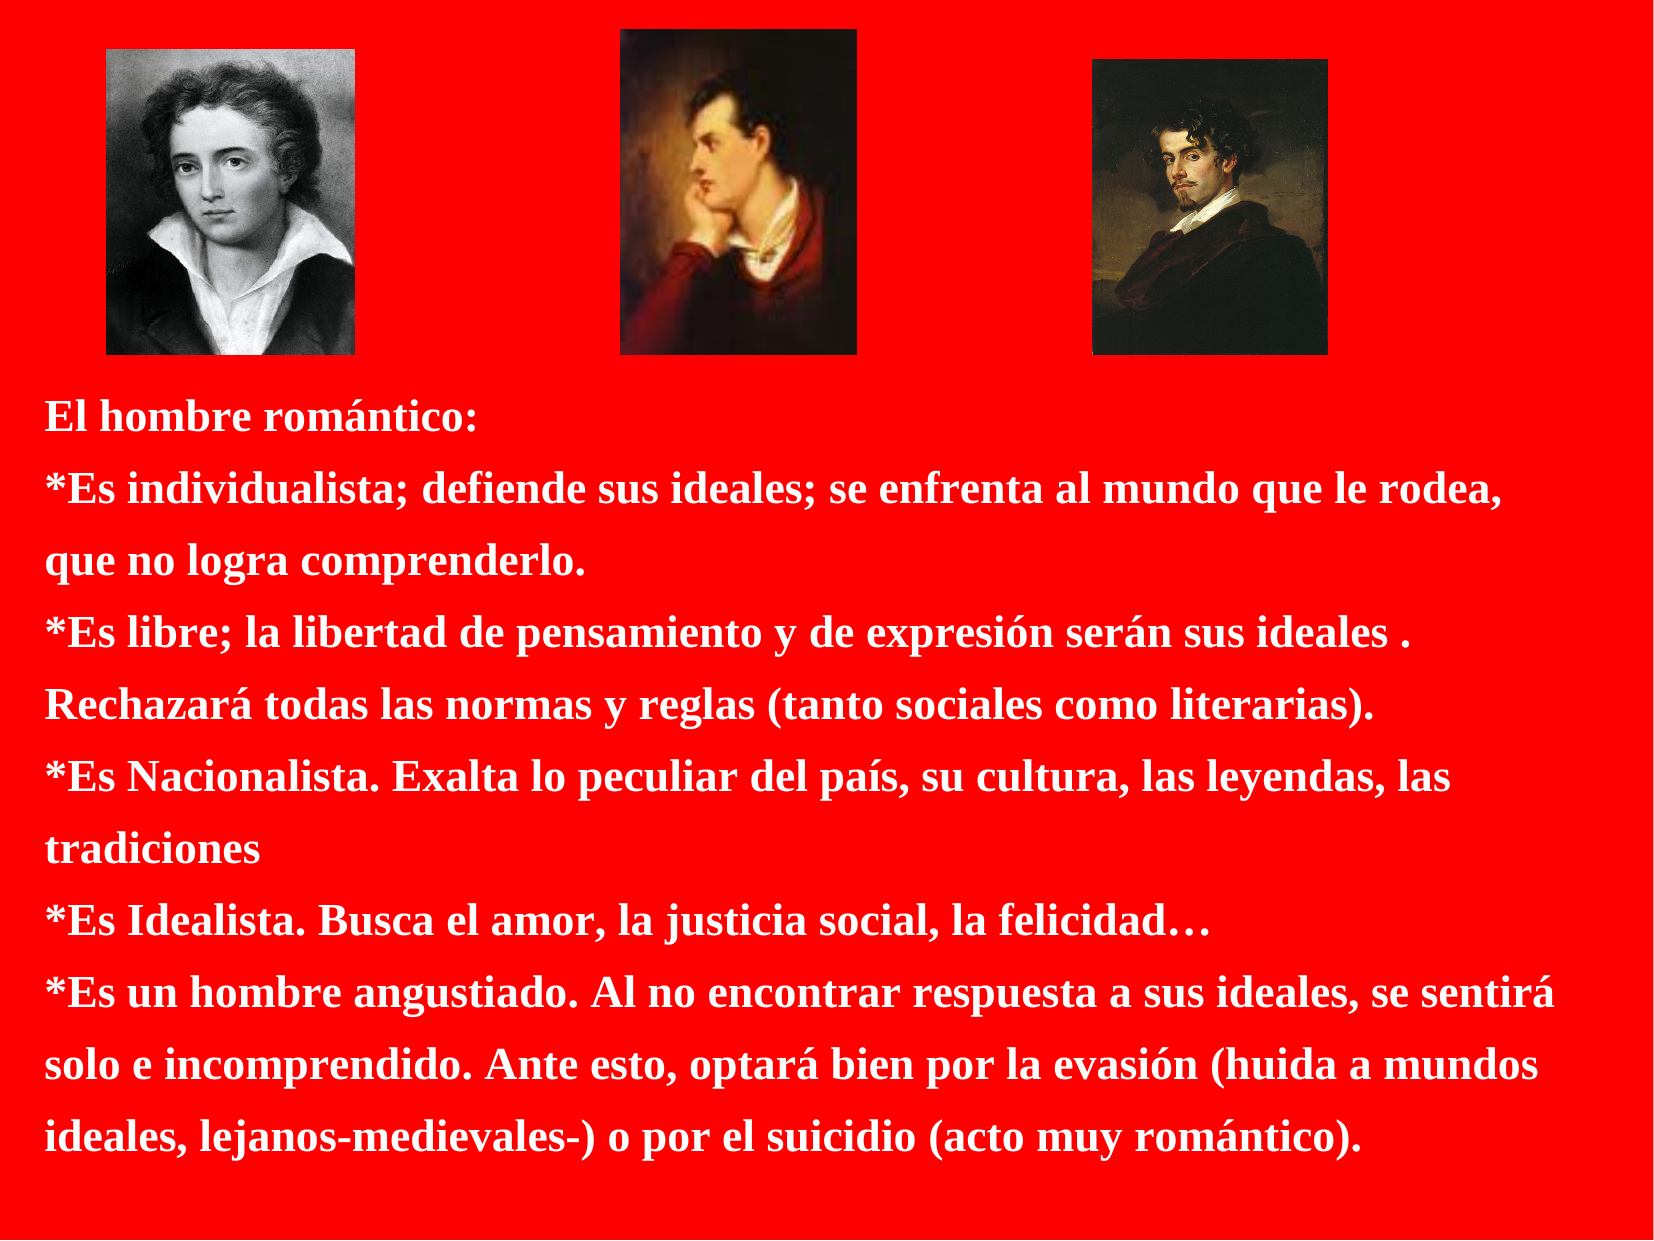

El hombre romántico:
*Es individualista; defiende sus ideales; se enfrenta al mundo que le rodea, que no logra comprenderlo.
*Es libre; la libertad de pensamiento y de expresión serán sus ideales . Rechazará todas las normas y reglas (tanto sociales como literarias).
*Es Nacionalista. Exalta lo peculiar del país, su cultura, las leyendas, las tradiciones
*Es Idealista. Busca el amor, la justicia social, la felicidad…
*Es un hombre angustiado. Al no encontrar respuesta a sus ideales, se sentirá solo e incomprendido. Ante esto, optará bien por la evasión (huida a mundos ideales, lejanos-medievales-) o por el suicidio (acto muy romántico).